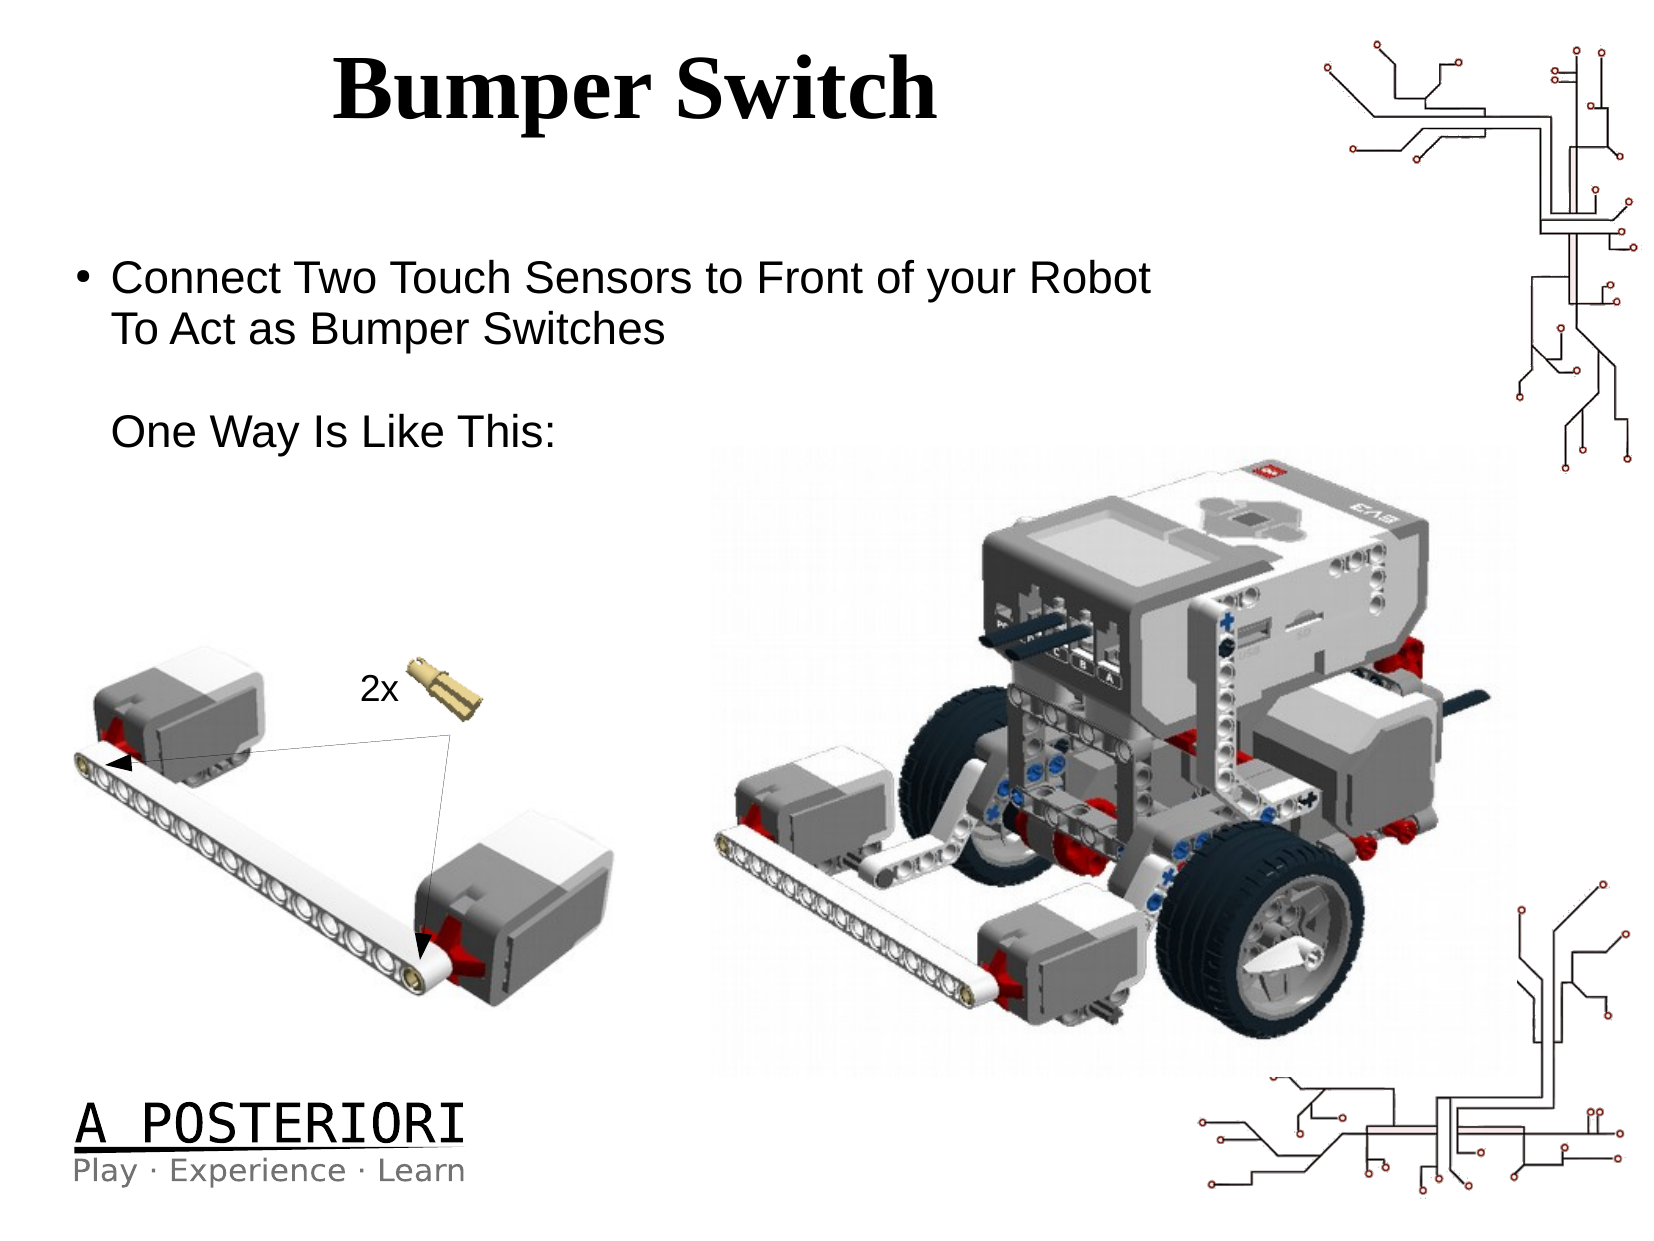

# Bumper Switch
Connect Two Touch Sensors to Front of your Robot
To Act as Bumper Switches
One Way Is Like This:
2x